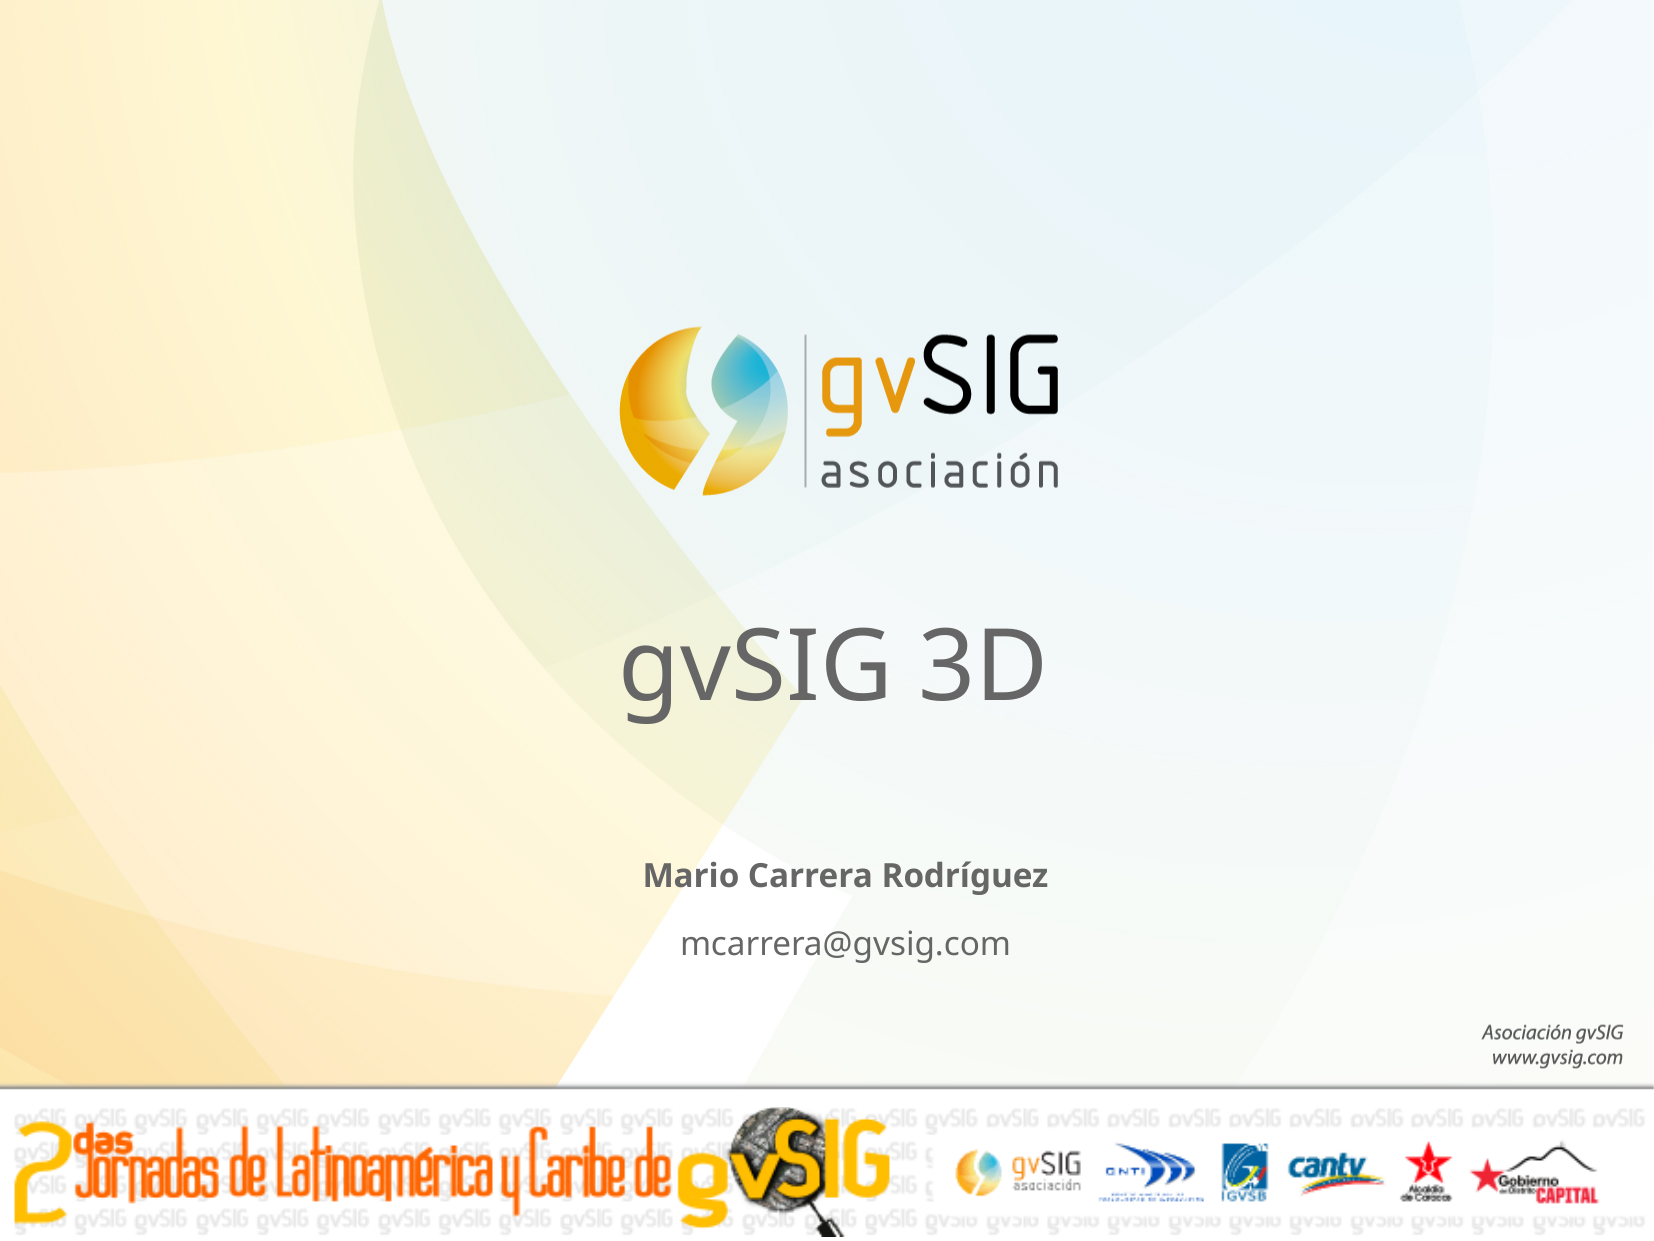

# gvSIG 3D
Mario Carrera Rodríguez
mcarrera@gvsig.com
Espacio para logotipos